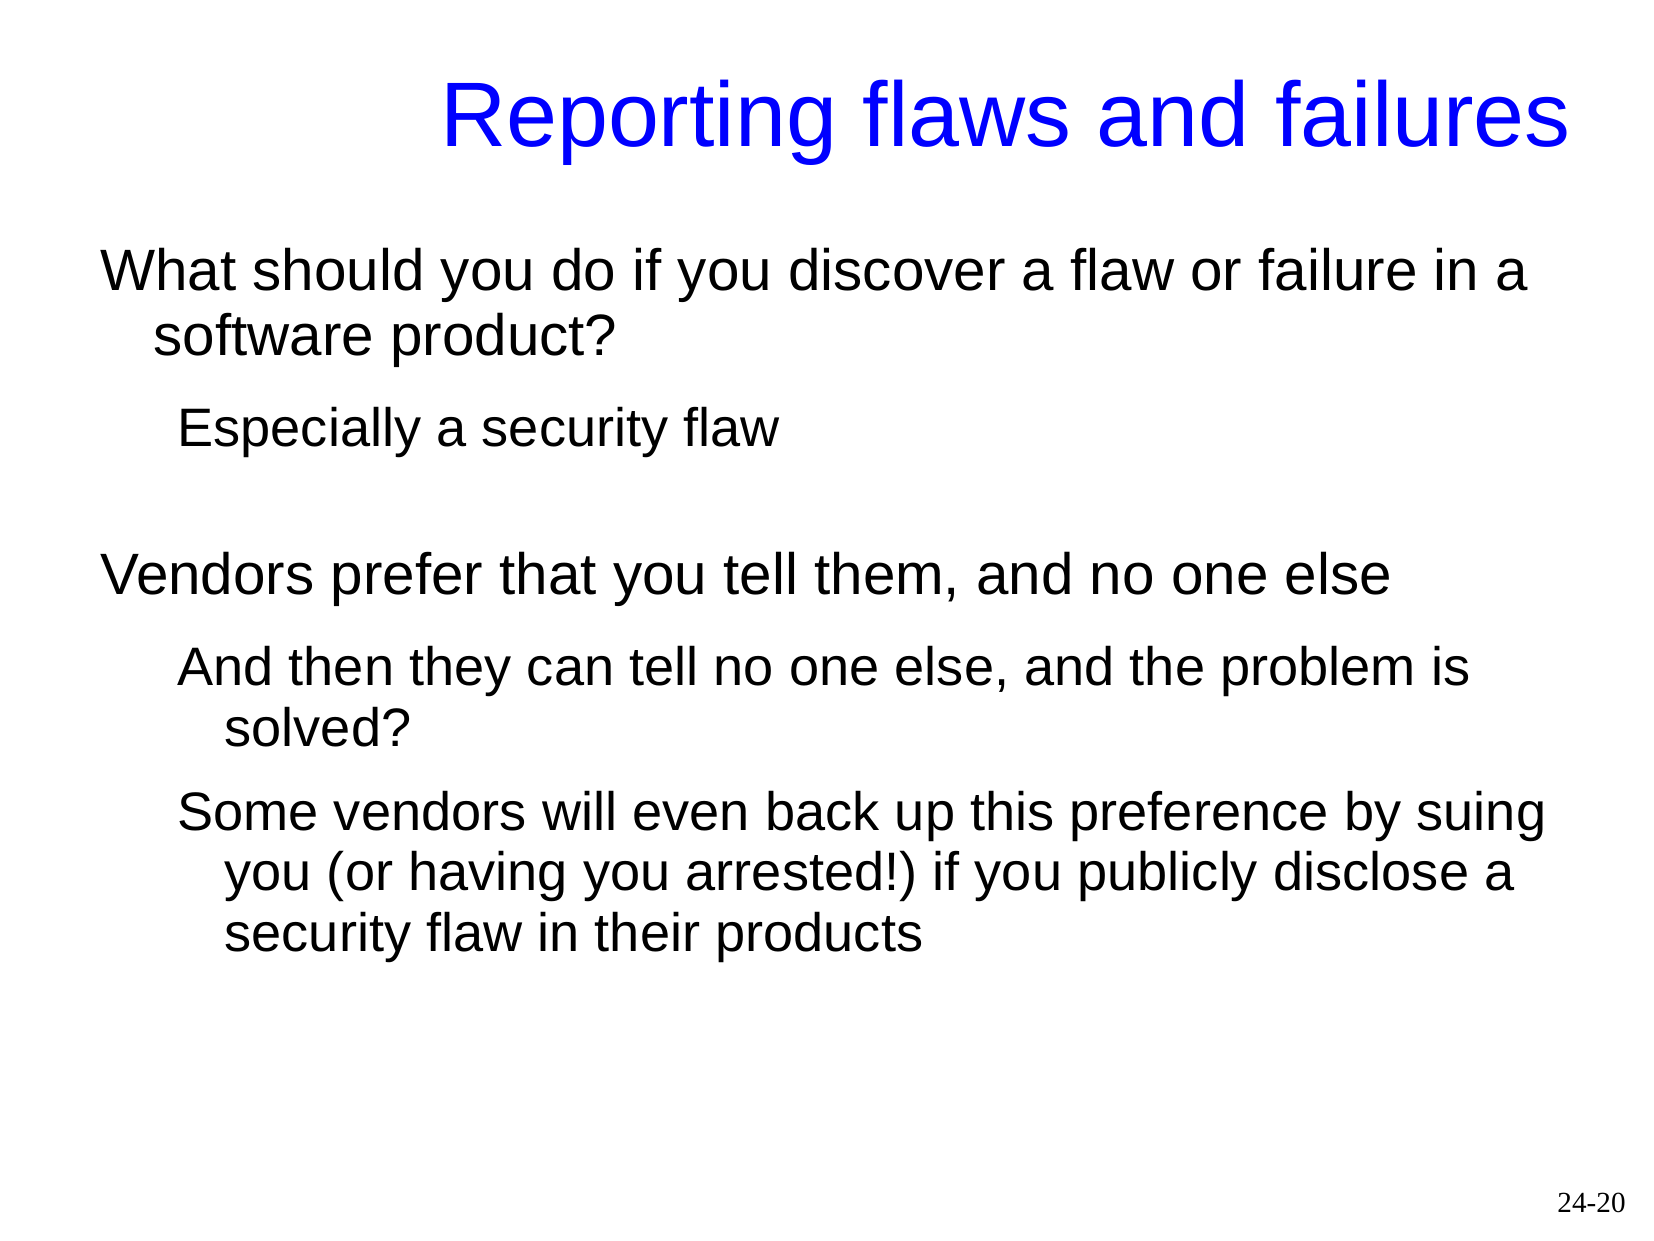

# Reporting flaws and failures
What should you do if you discover a flaw or failure in a software product?
Especially a security flaw
Vendors prefer that you tell them, and no one else
And then they can tell no one else, and the problem is solved?
Some vendors will even back up this preference by suing you (or having you arrested!) if you publicly disclose a security flaw in their products